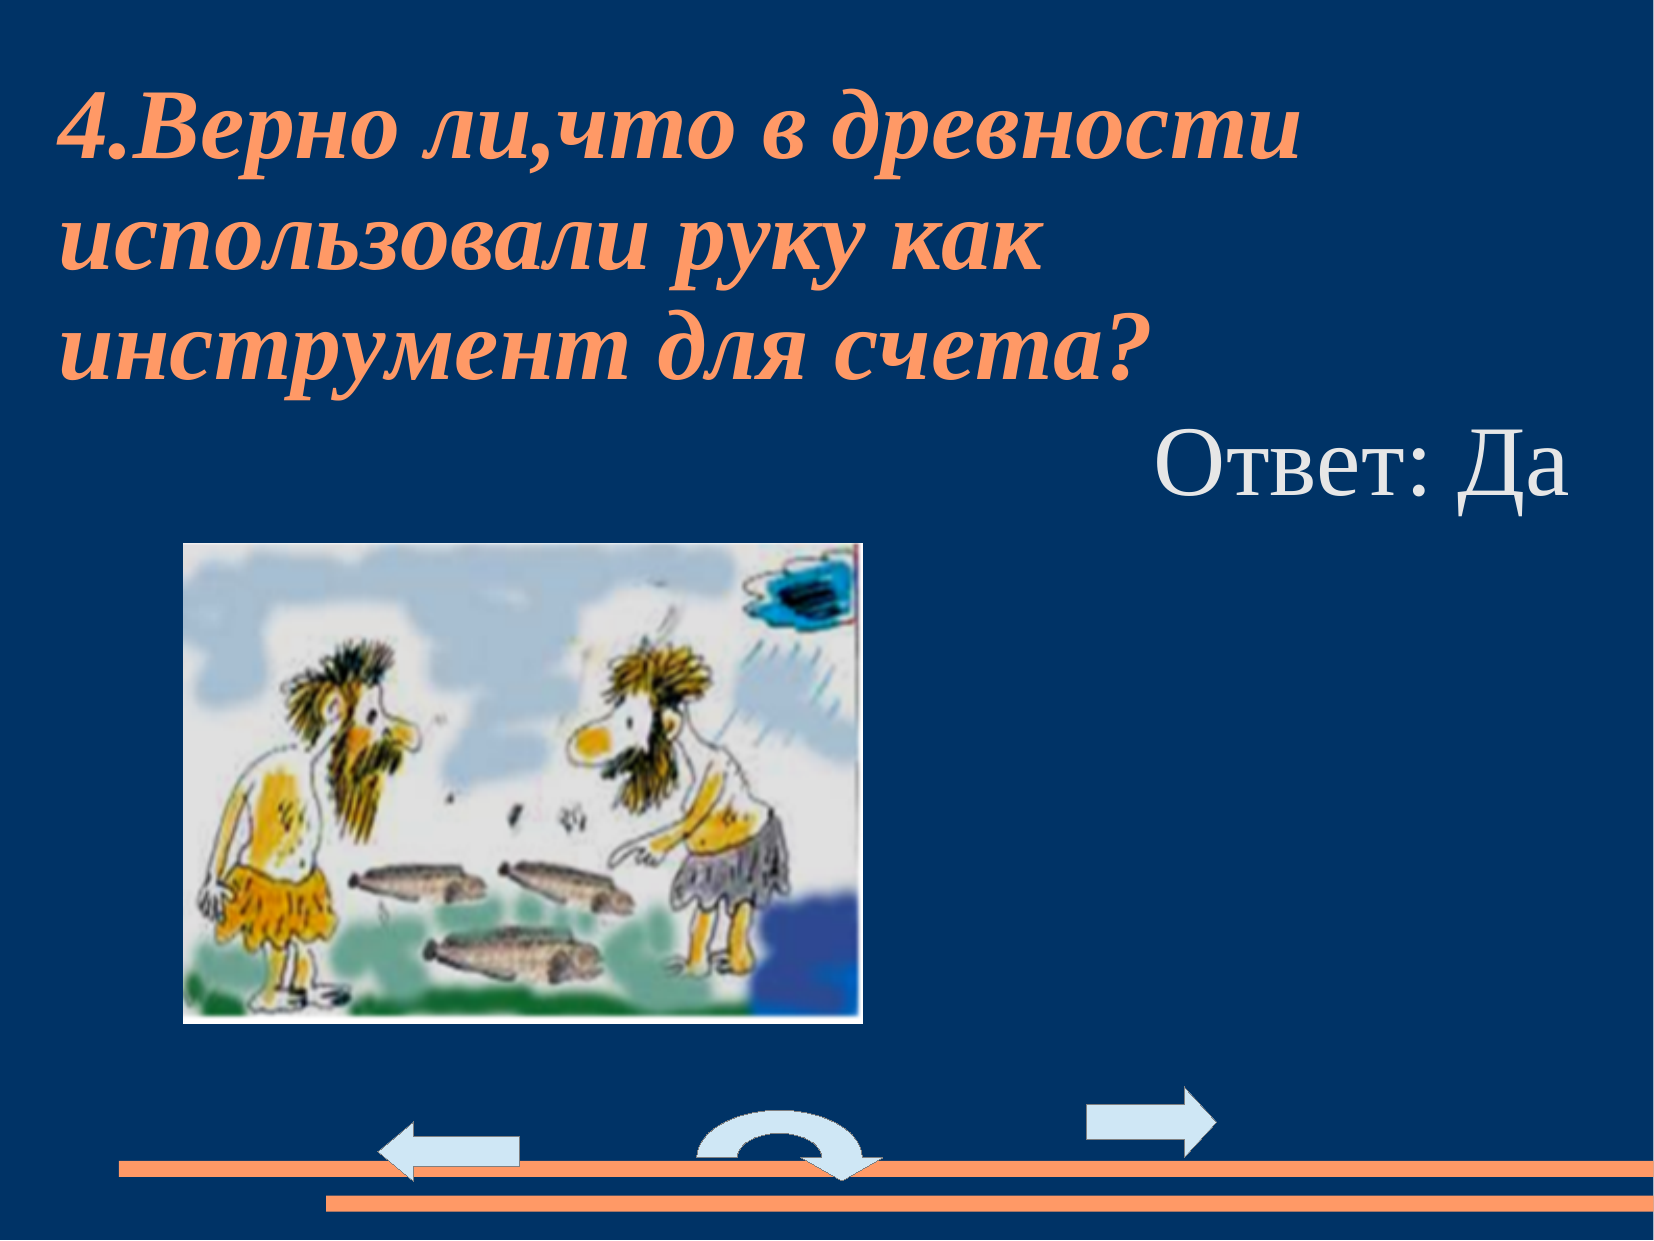

# 4.Верно ли,что в древности использовали руку как инструмент для счета?
Ответ: Да